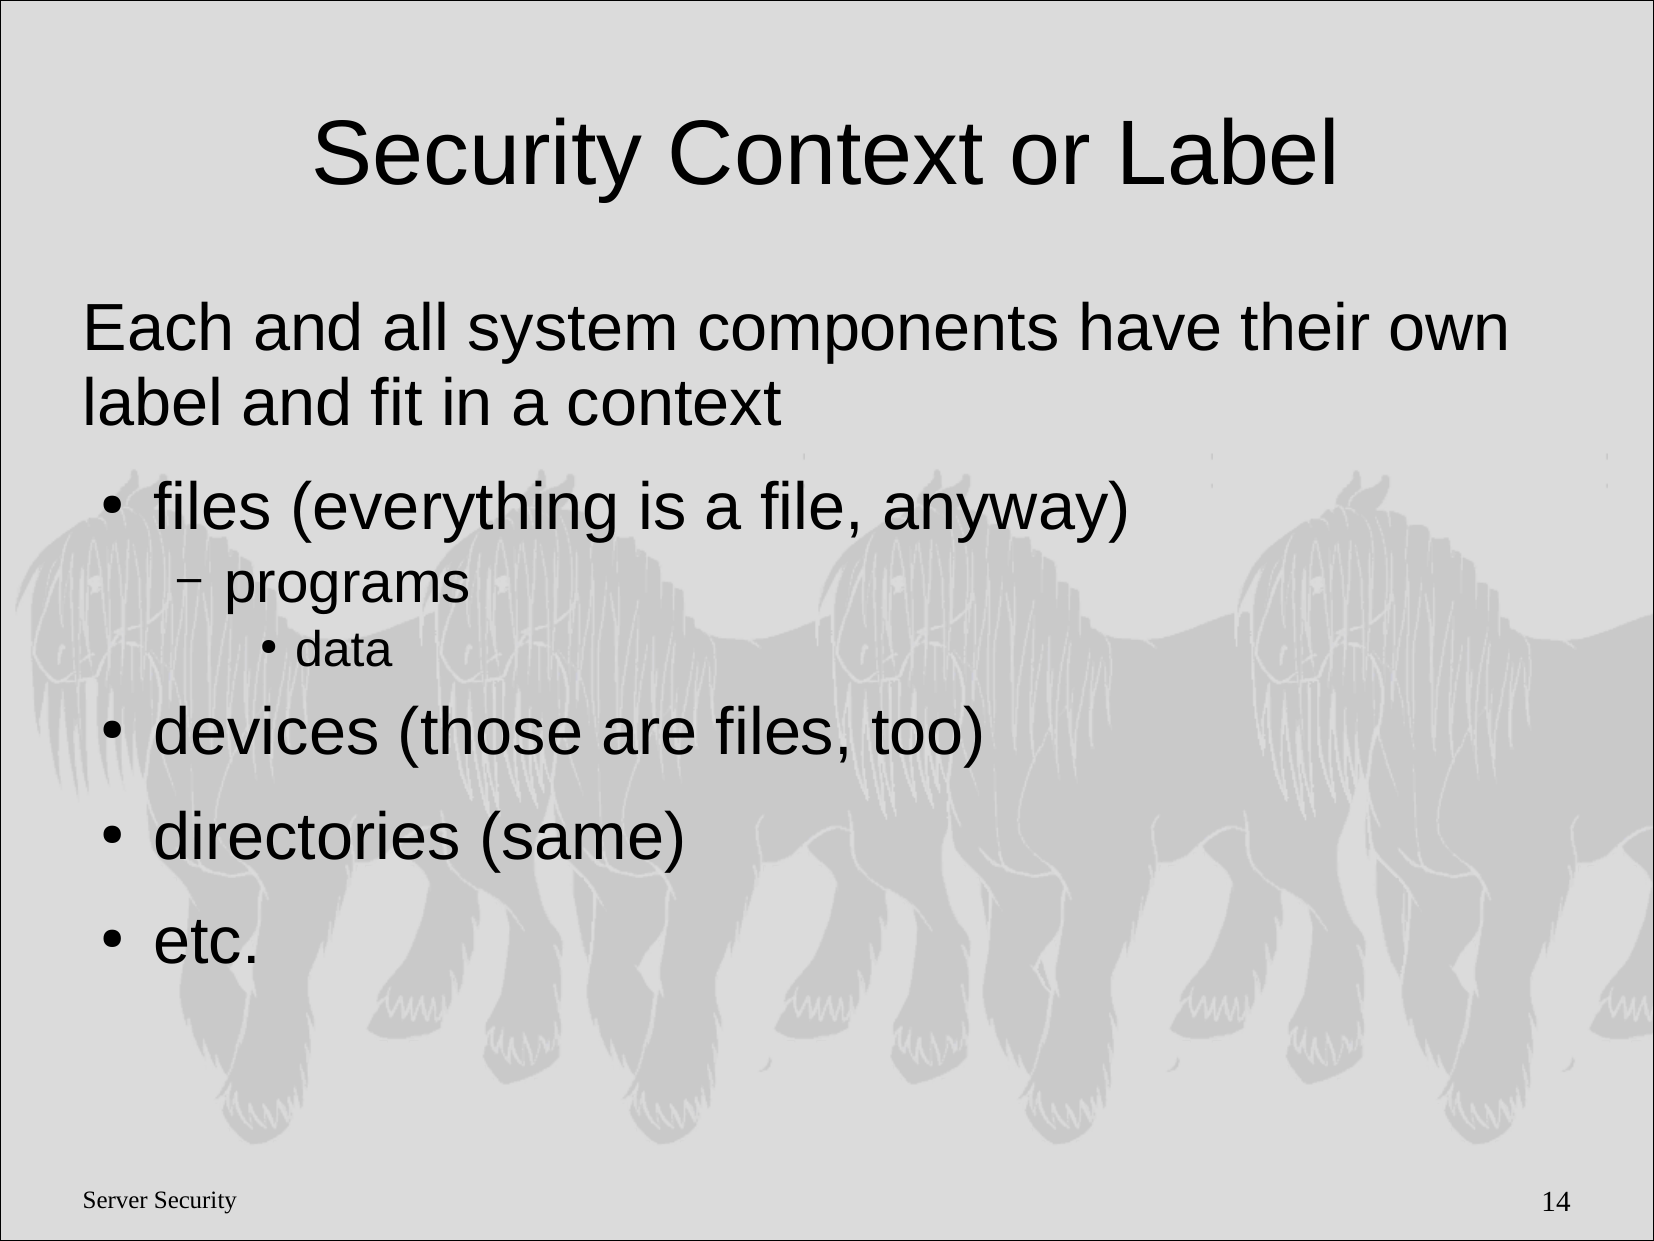

# Security Context or Label
Each and all system components have their own label and fit in a context
files (everything is a file, anyway)
programs
data
devices (those are files, too)
directories (same)
etc.